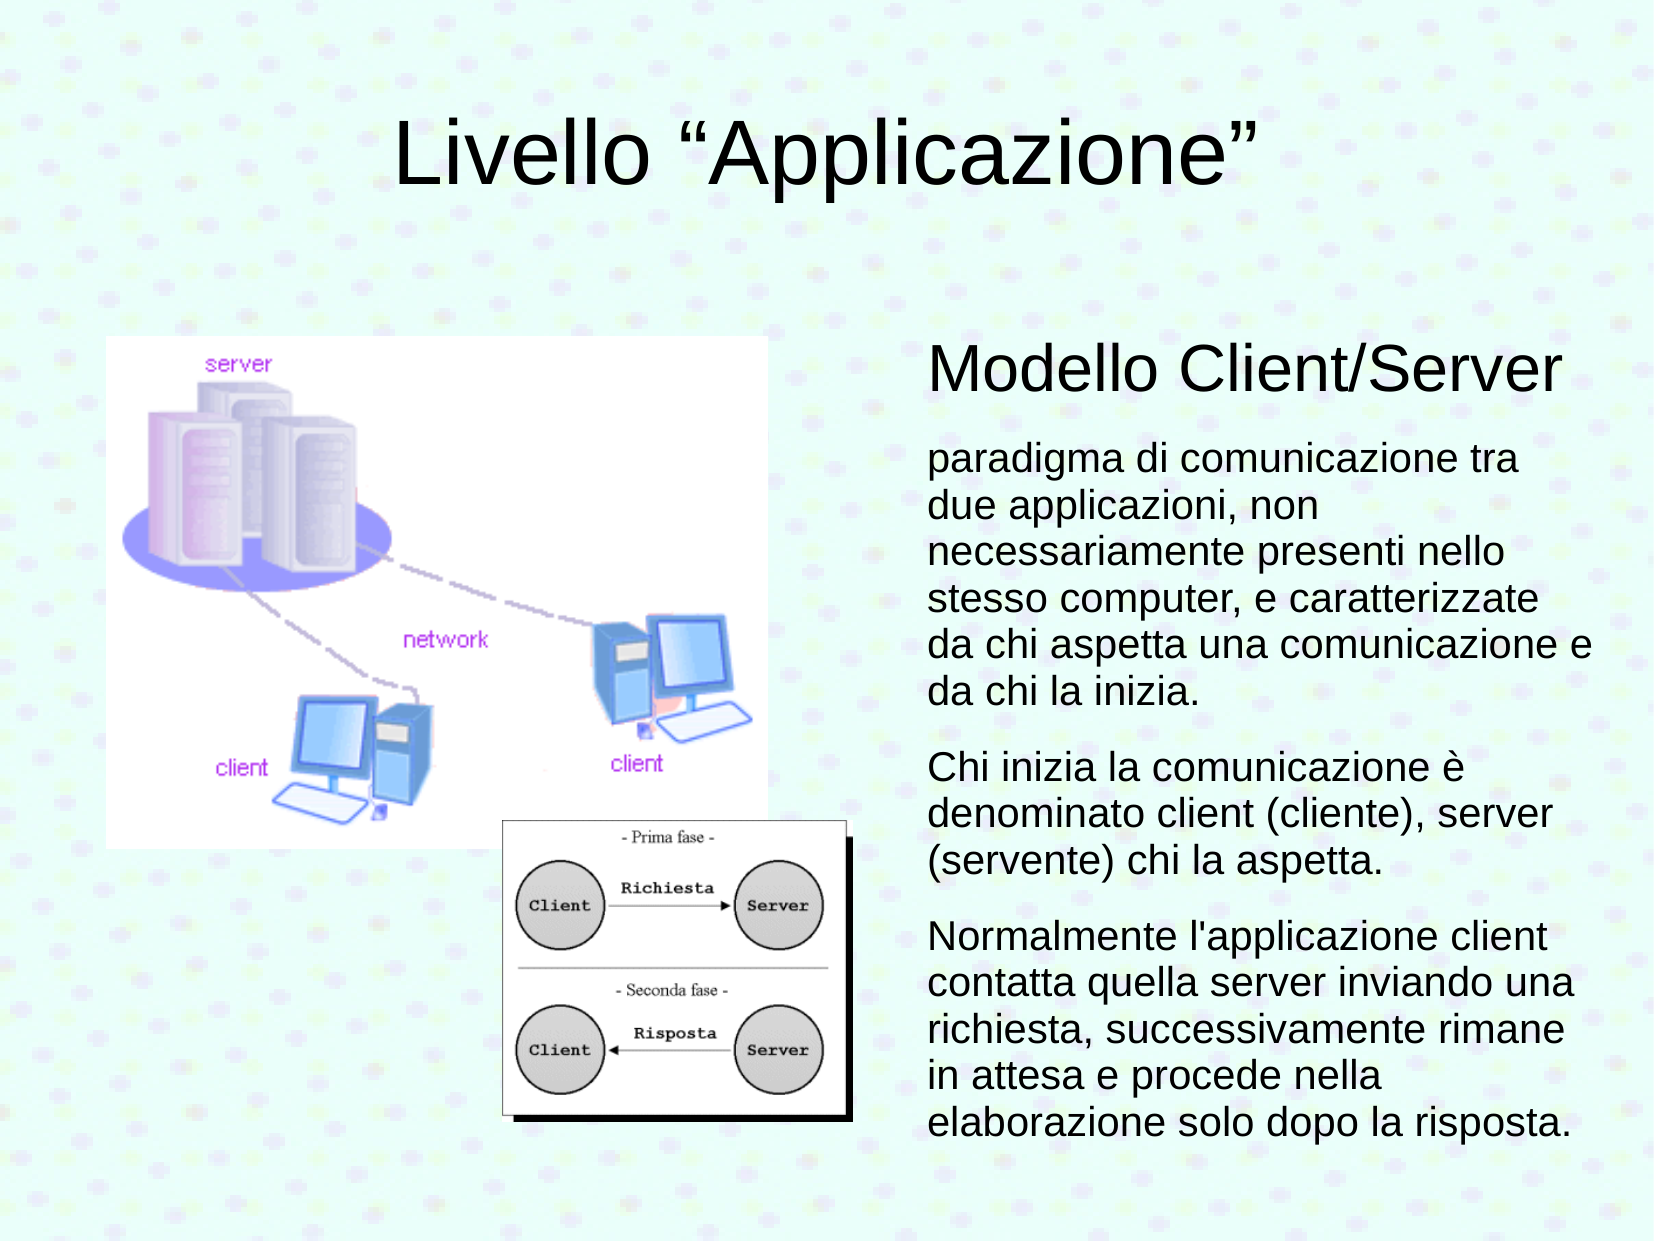

# Livello “Applicazione”
Modello Client/Server
paradigma di comunicazione tra due applicazioni, non necessariamente presenti nello stesso computer, e caratterizzate da chi aspetta una comunicazione e da chi la inizia.
Chi inizia la comunicazione è denominato client (cliente), server (servente) chi la aspetta.
Normalmente l'applicazione client contatta quella server inviando una richiesta, successivamente rimane in attesa e procede nella elaborazione solo dopo la risposta.